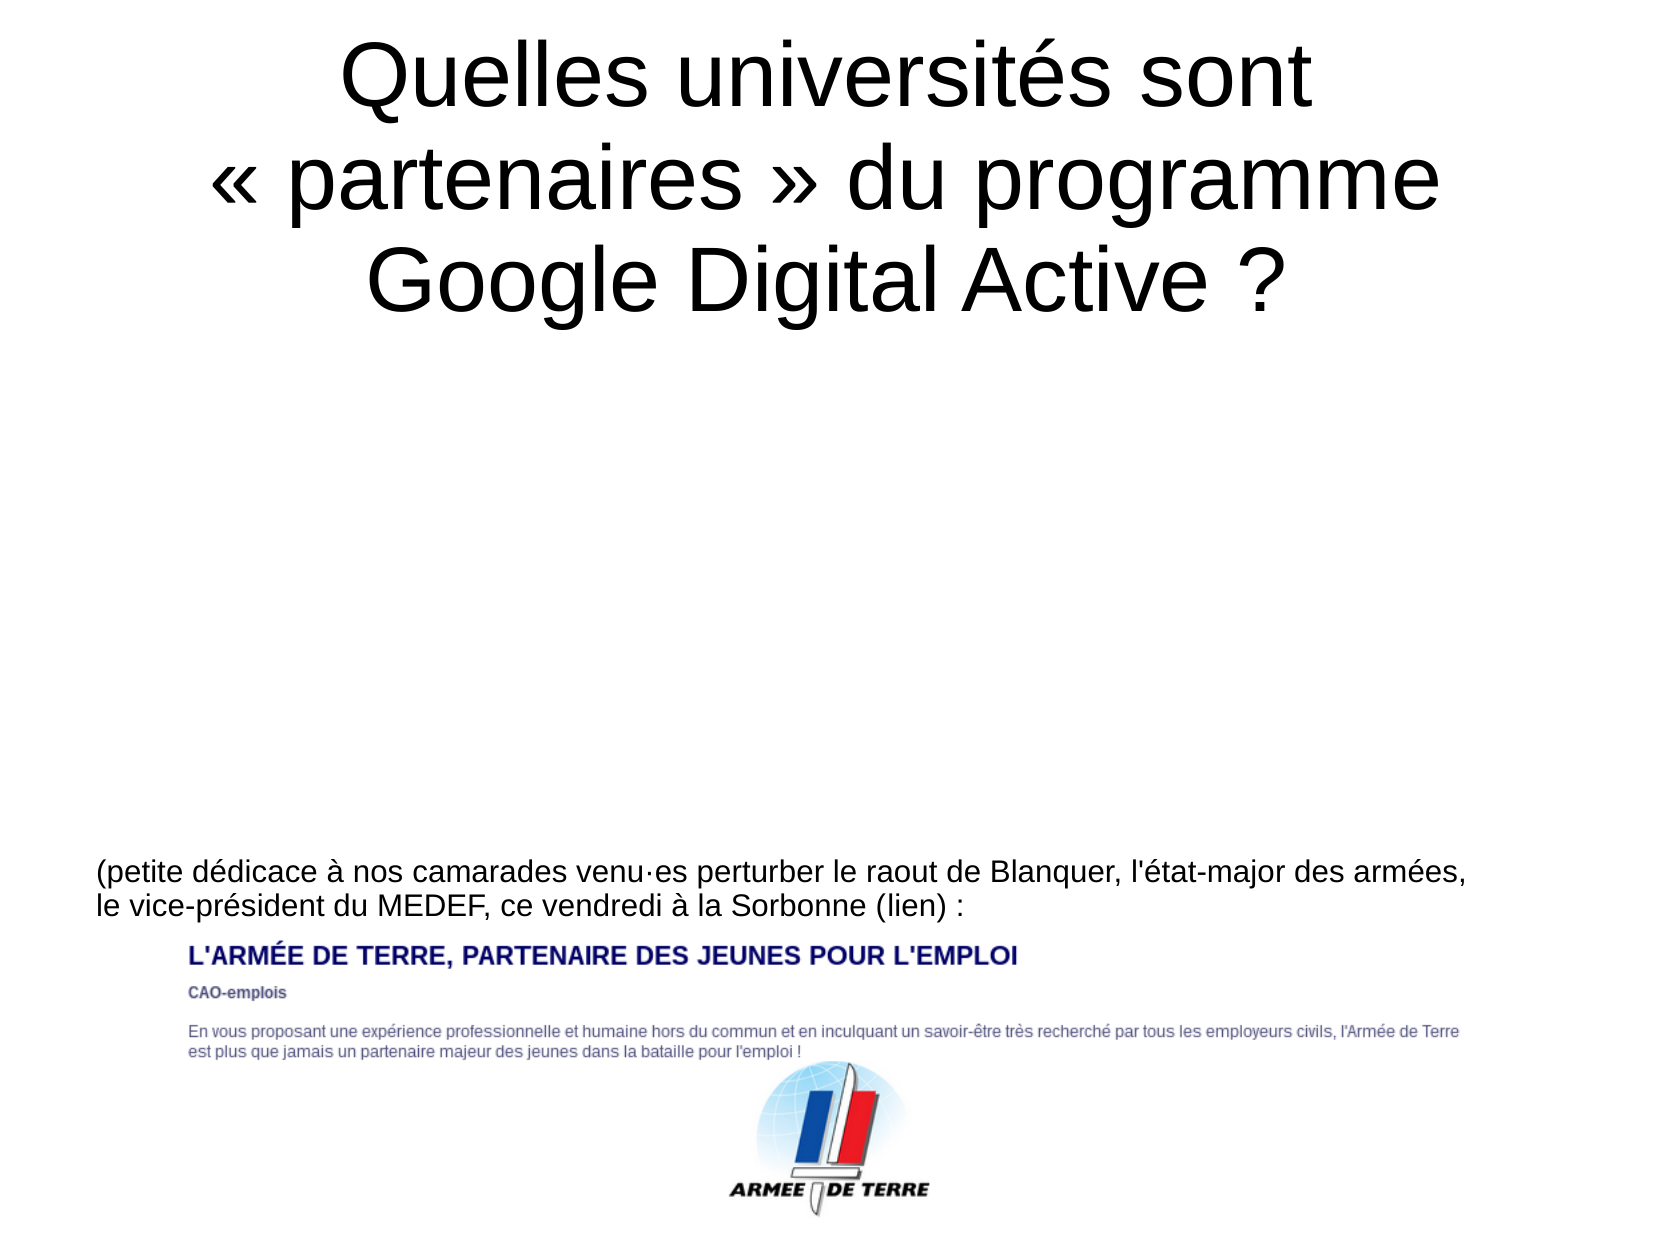

# Quelles universités sont « partenaires » du programme Google Digital Active ?
(petite dédicace à nos camarades venu·es perturber le raout de Blanquer, l'état-major des armées,
le vice-président du MEDEF, ce vendredi à la Sorbonne (lien) :